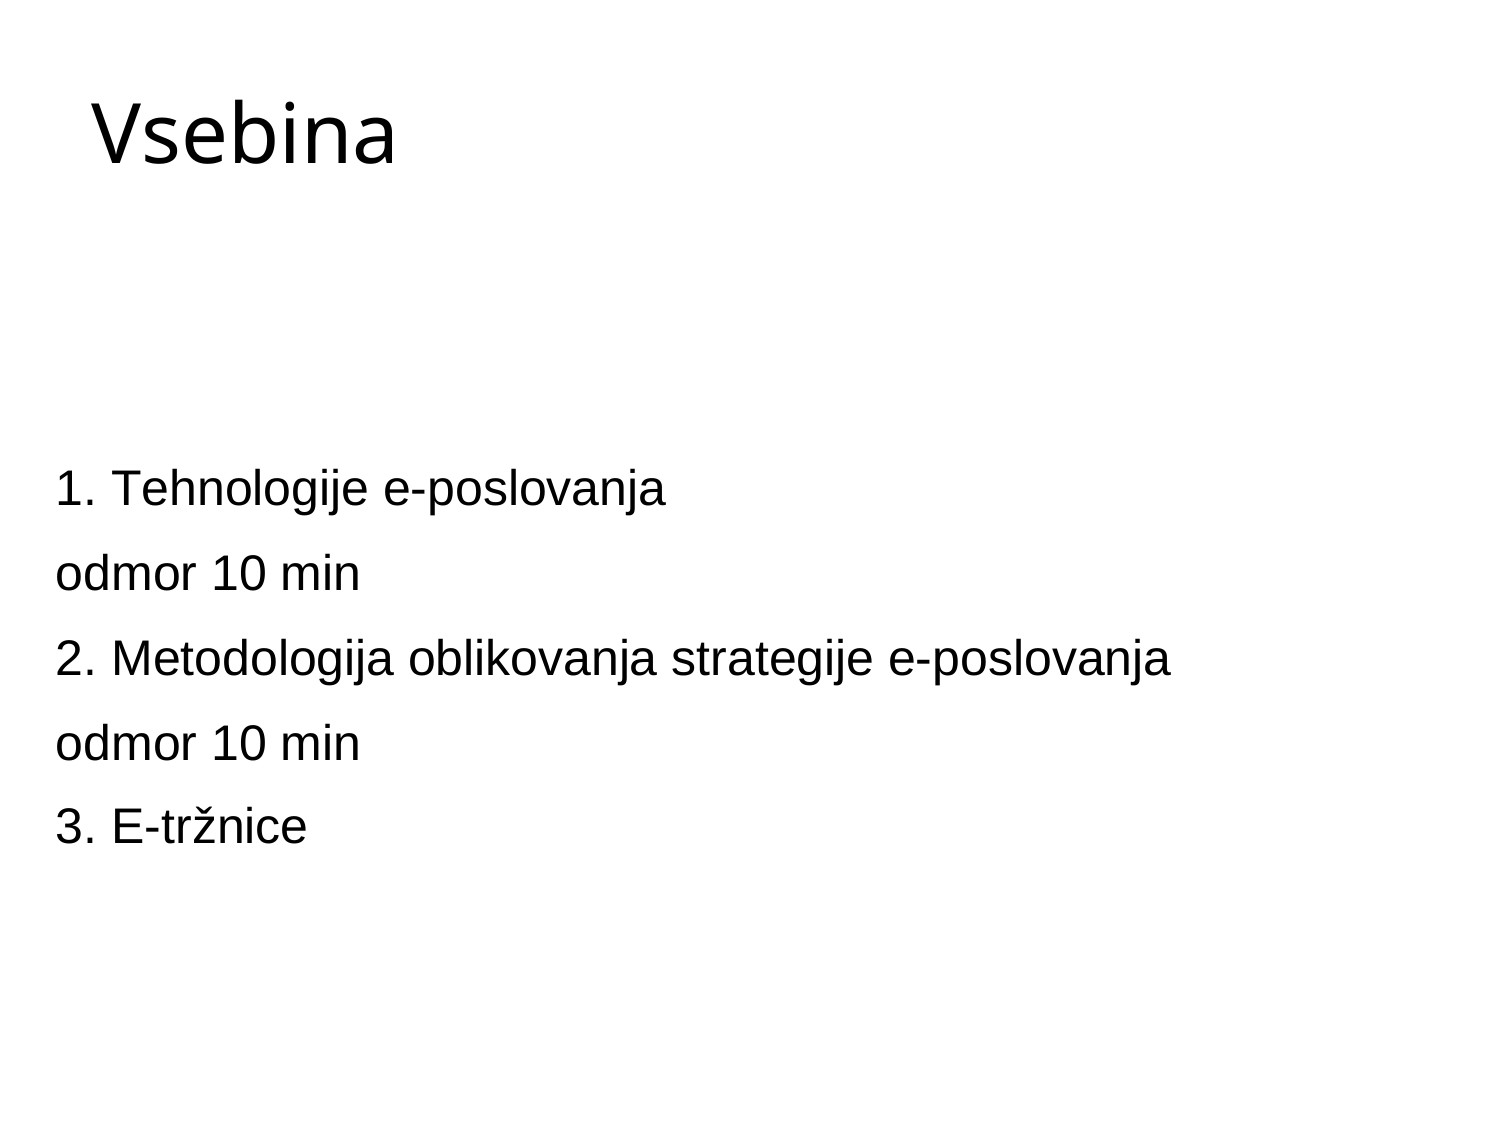

# Vsebina
1. Tehnologije e-poslovanja
odmor 10 min
2. Metodologija oblikovanja strategije e-poslovanja
odmor 10 min
3. E-tržnice